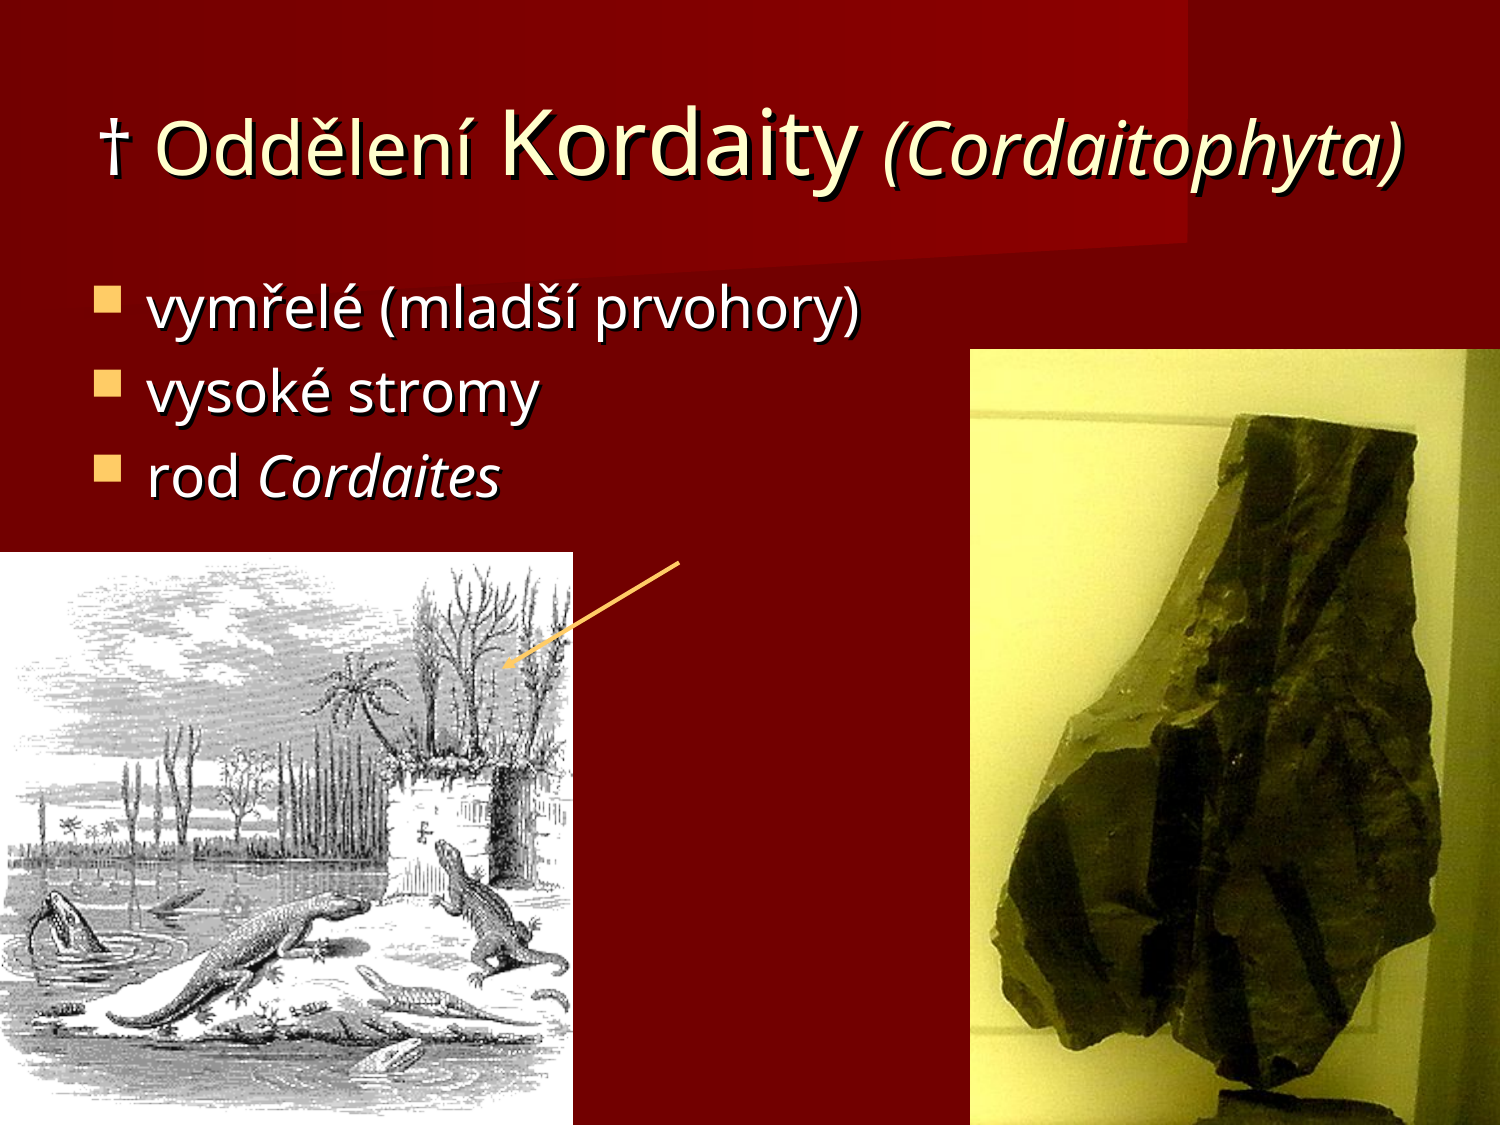

# † Oddělení Kordaity (Cordaitophyta)
vymřelé (mladší prvohory)
vysoké stromy
rod Cordaites